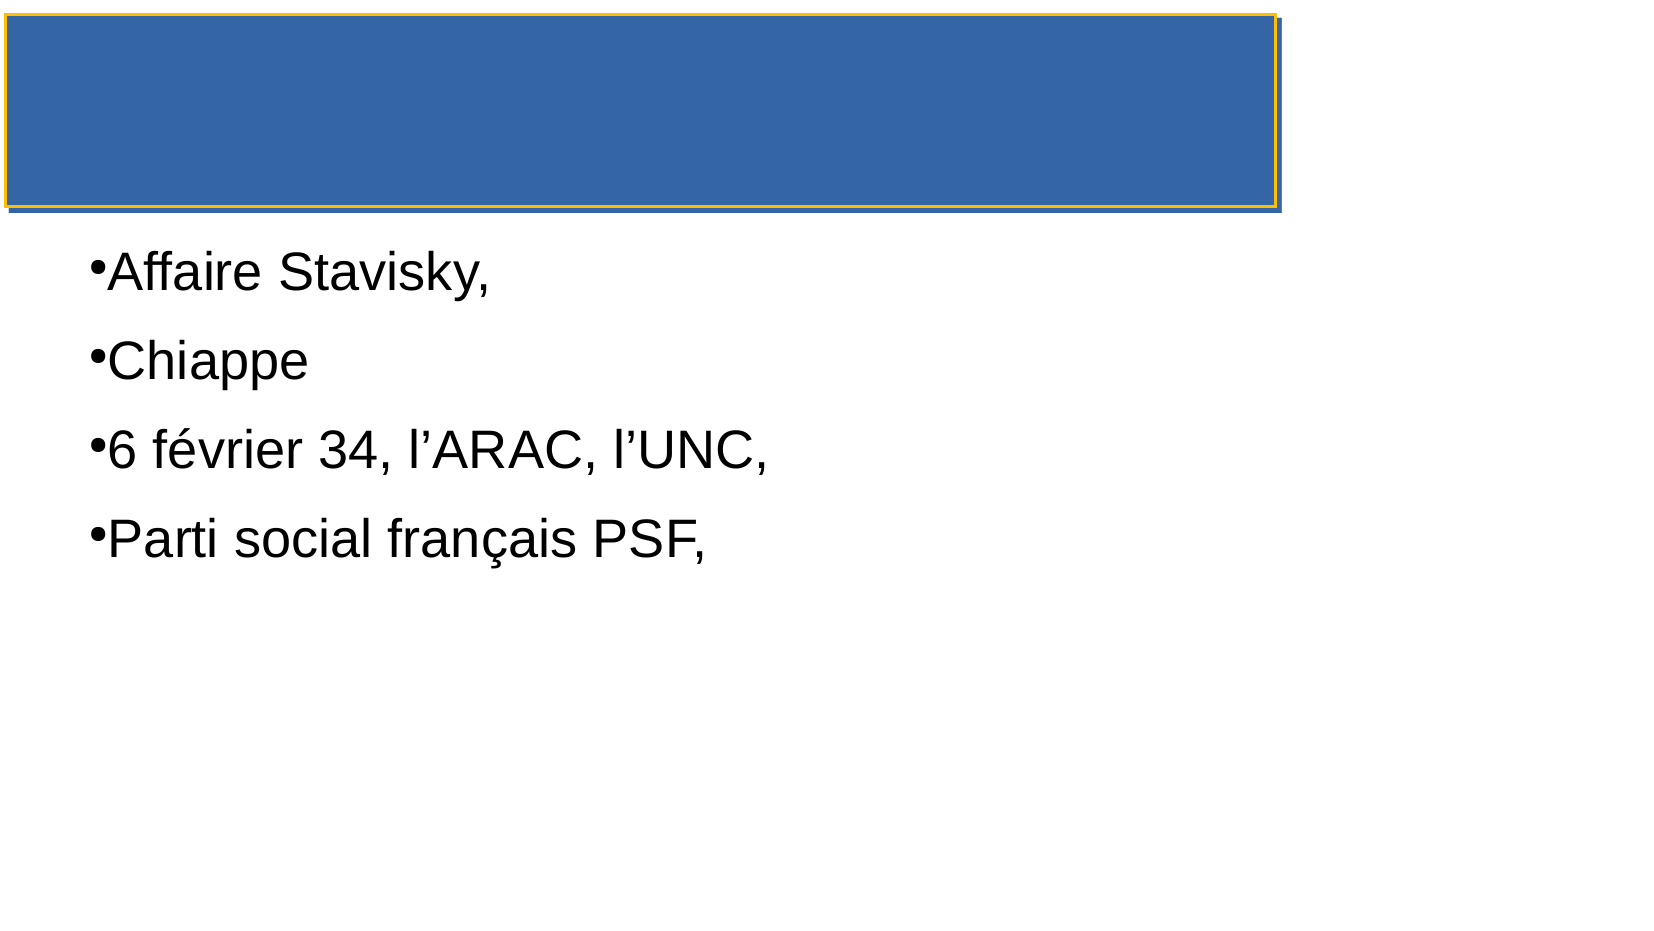

#
Affaire Stavisky,
Chiappe
6 février 34, l’ARAC, l’UNC,
Parti social français PSF,